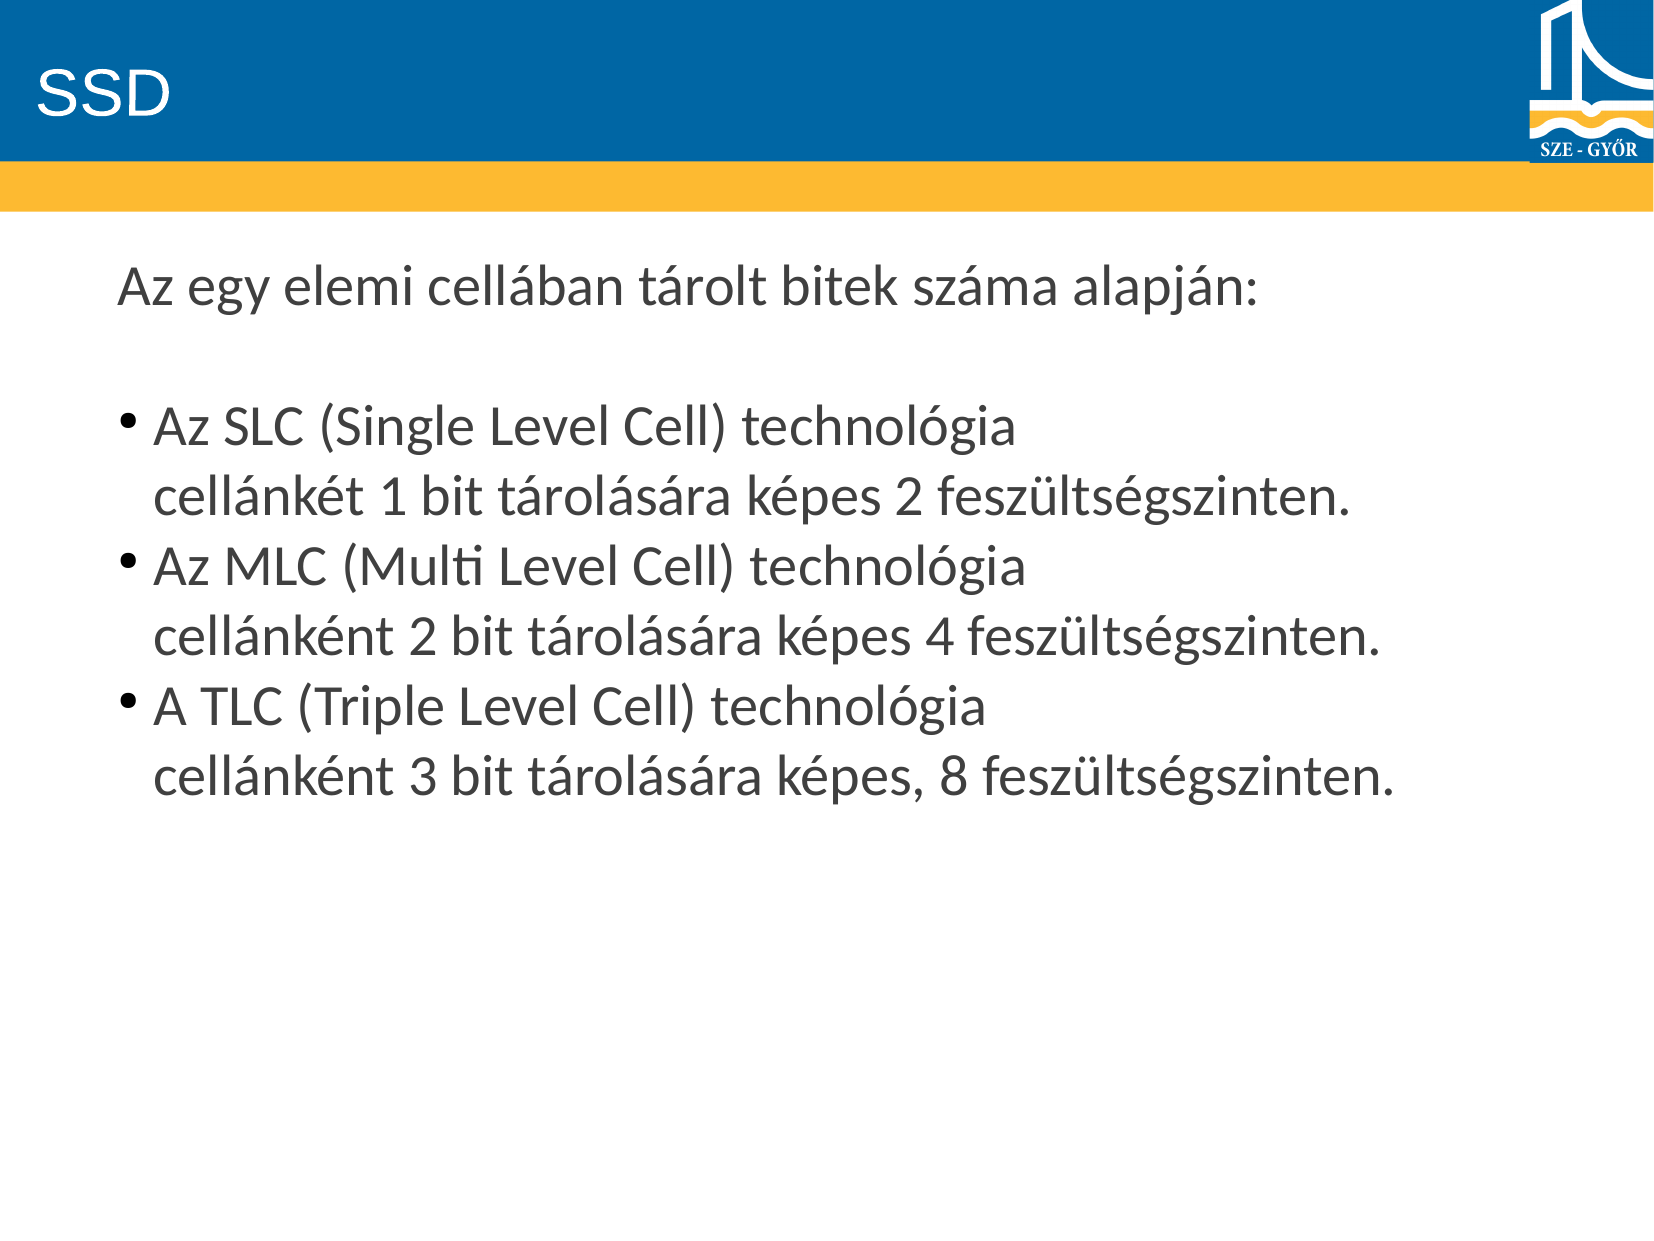

SSD
Az egy elemi cellában tárolt bitek száma alapján:
Az SLC (Single Level Cell) technológia
cellánkét 1 bit tárolására képes 2 feszültségszinten.
Az MLC (Multi Level Cell) technológia
cellánként 2 bit tárolására képes 4 feszültségszinten.
A TLC (Triple Level Cell) technológia
cellánként 3 bit tárolására képes, 8 feszültségszinten.